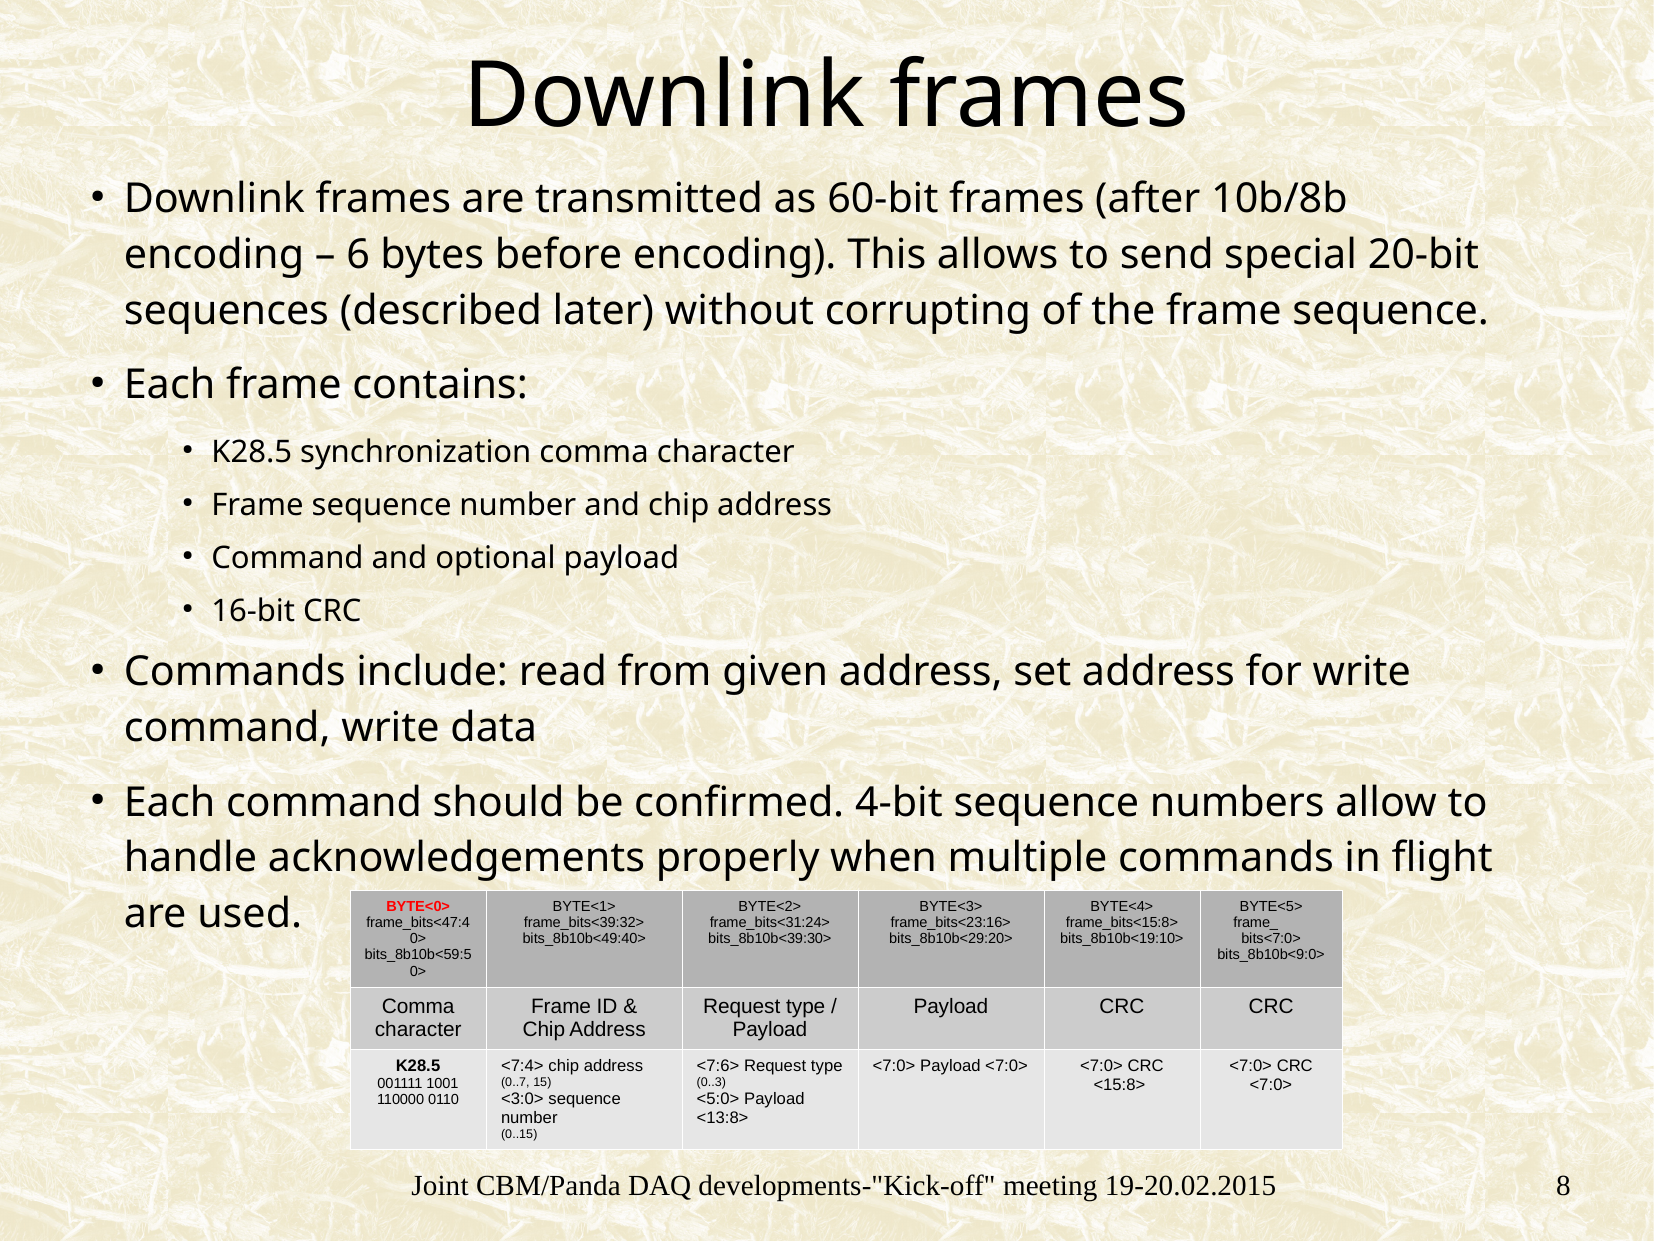

# Downlink frames
Downlink frames are transmitted as 60-bit frames (after 10b/8b encoding – 6 bytes before encoding). This allows to send special 20-bit sequences (described later) without corrupting of the frame sequence.
Each frame contains:
K28.5 synchronization comma character
Frame sequence number and chip address
Command and optional payload
16-bit CRC
Commands include: read from given address, set address for write command, write data
Each command should be confirmed. 4-bit sequence numbers allow to handle acknowledgements properly when multiple commands in flight are used.
| BYTE<0> frame\_bits<47:40> bits\_8b10b<59:50> | BYTE<1> frame\_bits<39:32> bits\_8b10b<49:40> | BYTE<2> frame\_bits<31:24> bits\_8b10b<39:30> | BYTE<3> frame\_bits<23:16> bits\_8b10b<29:20> | BYTE<4> frame\_bits<15:8> bits\_8b10b<19:10> | BYTE<5> frame\_ bits<7:0> bits\_8b10b<9:0> |
| --- | --- | --- | --- | --- | --- |
| Comma character | Frame ID & Chip Address | Request type / Payload | Payload | CRC | CRC |
| K28.5 001111 1001 110000 0110 | <7:4> chip address (0..7, 15) <3:0> sequence number (0..15) | <7:6> Request type (0..3) <5:0> Payload <13:8> | <7:0> Payload <7:0> | <7:0> CRC <15:8> | <7:0> CRC <7:0> |
Joint CBM/Panda DAQ developments-"Kick-off" meeting 19-20.02.2015
8